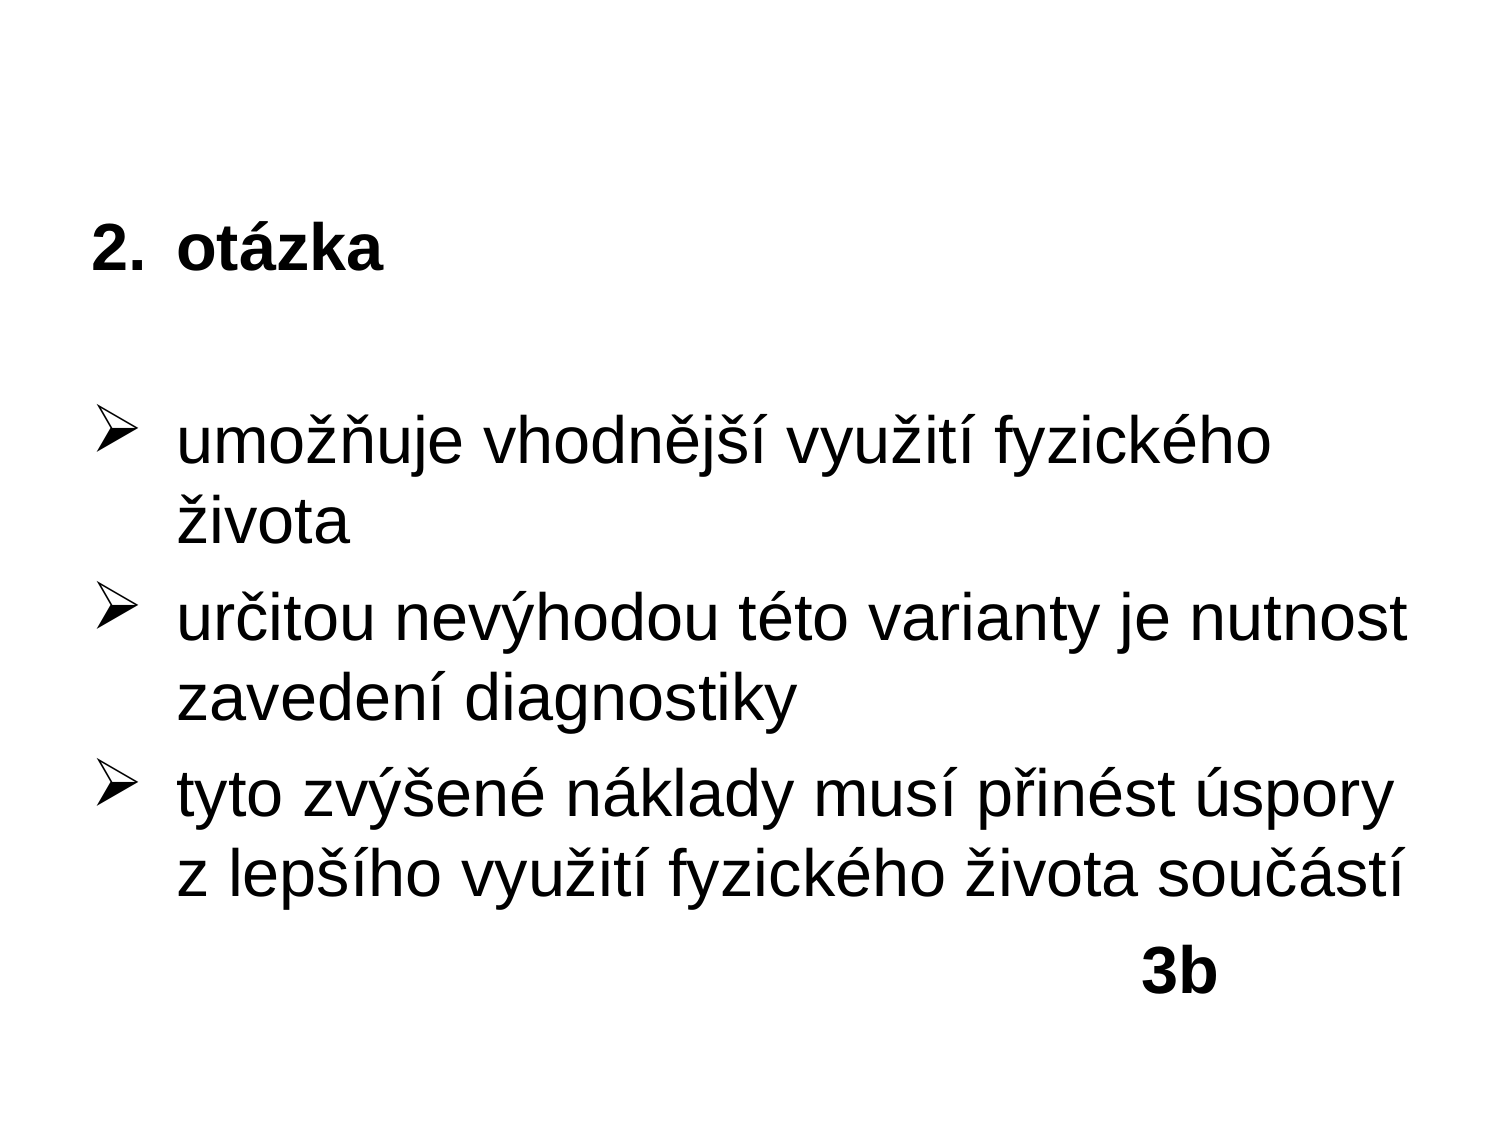

# otázka
umožňuje vhodnější využití fyzického života
určitou nevýhodou této varianty je nutnost zavedení diagnostiky
tyto zvýšené náklady musí přinést úspory z lepšího využití fyzického života součástí
								3b